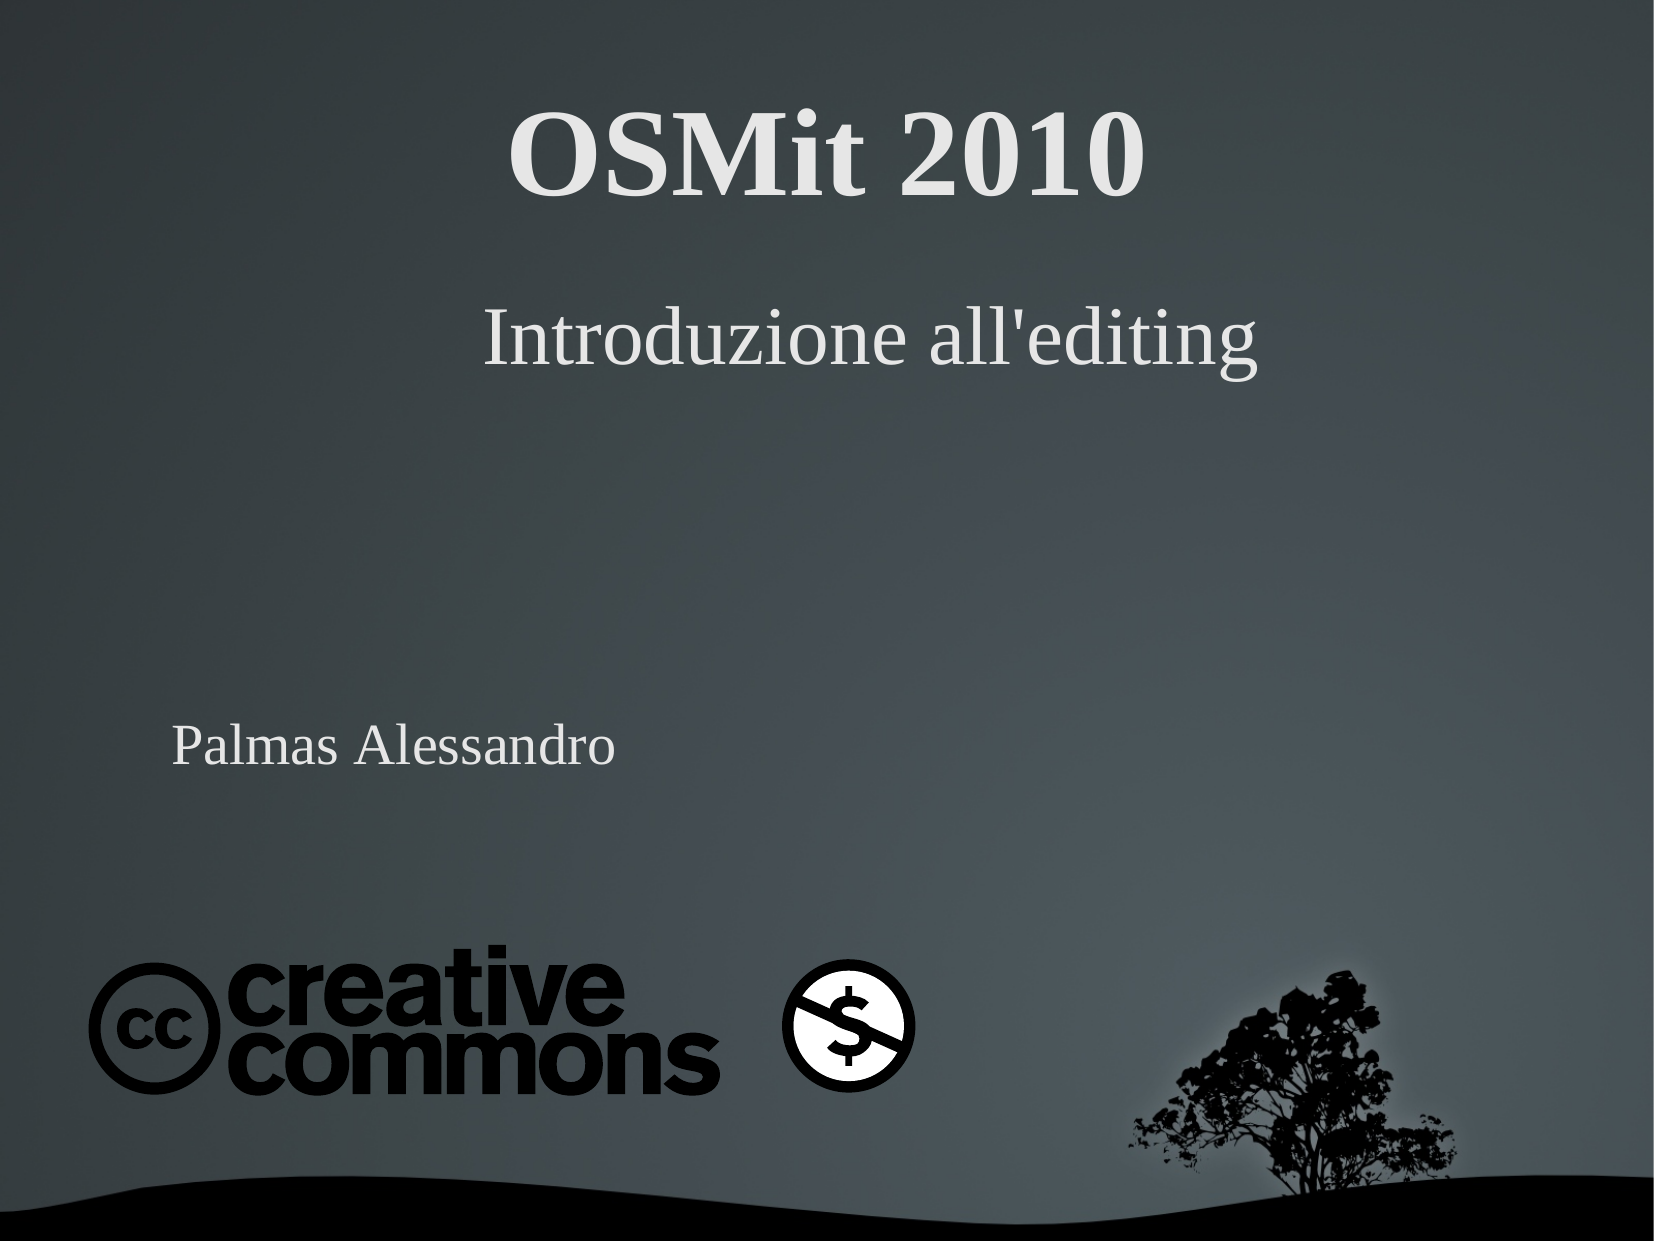

# OSMit 2010
Introduzione all'editing
Palmas Alessandro